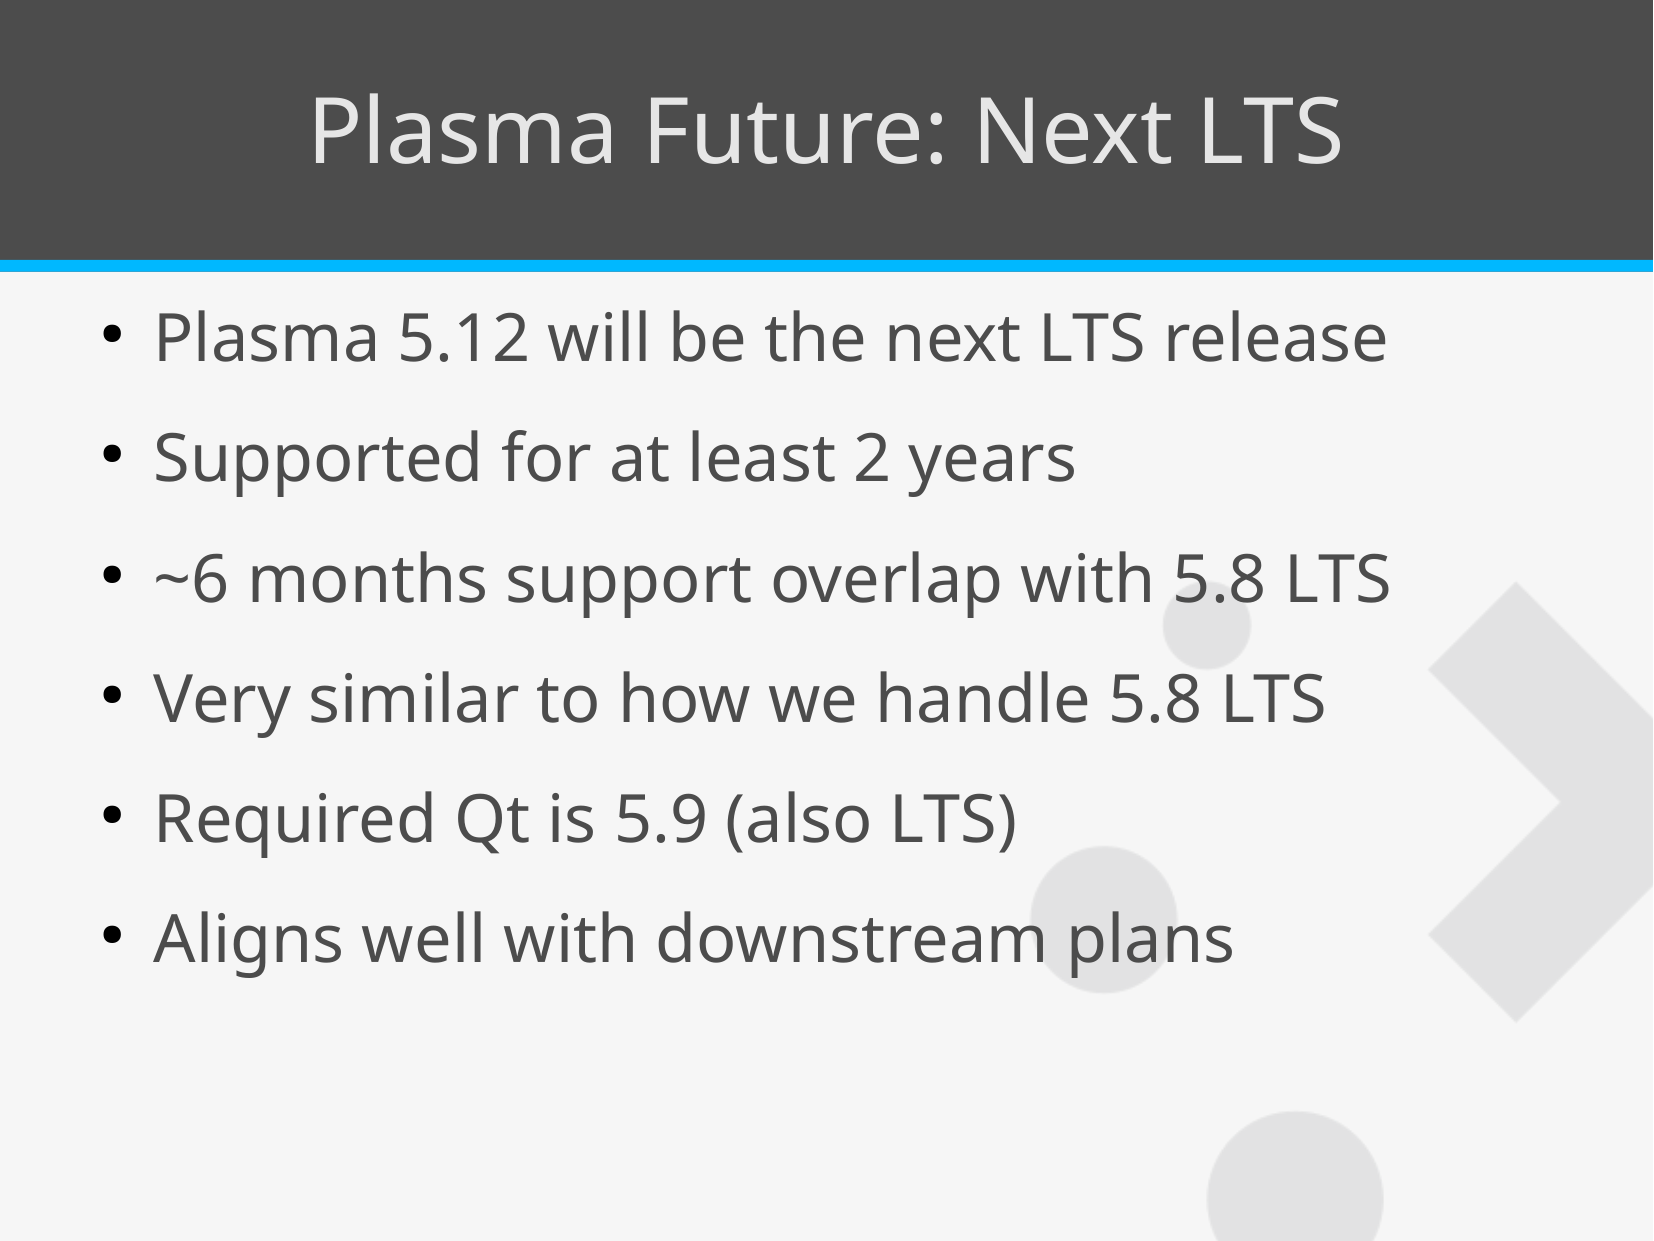

# Plasma Future: Next LTS
Plasma 5.12 will be the next LTS release
Supported for at least 2 years
~6 months support overlap with 5.8 LTS
Very similar to how we handle 5.8 LTS
Required Qt is 5.9 (also LTS)
Aligns well with downstream plans